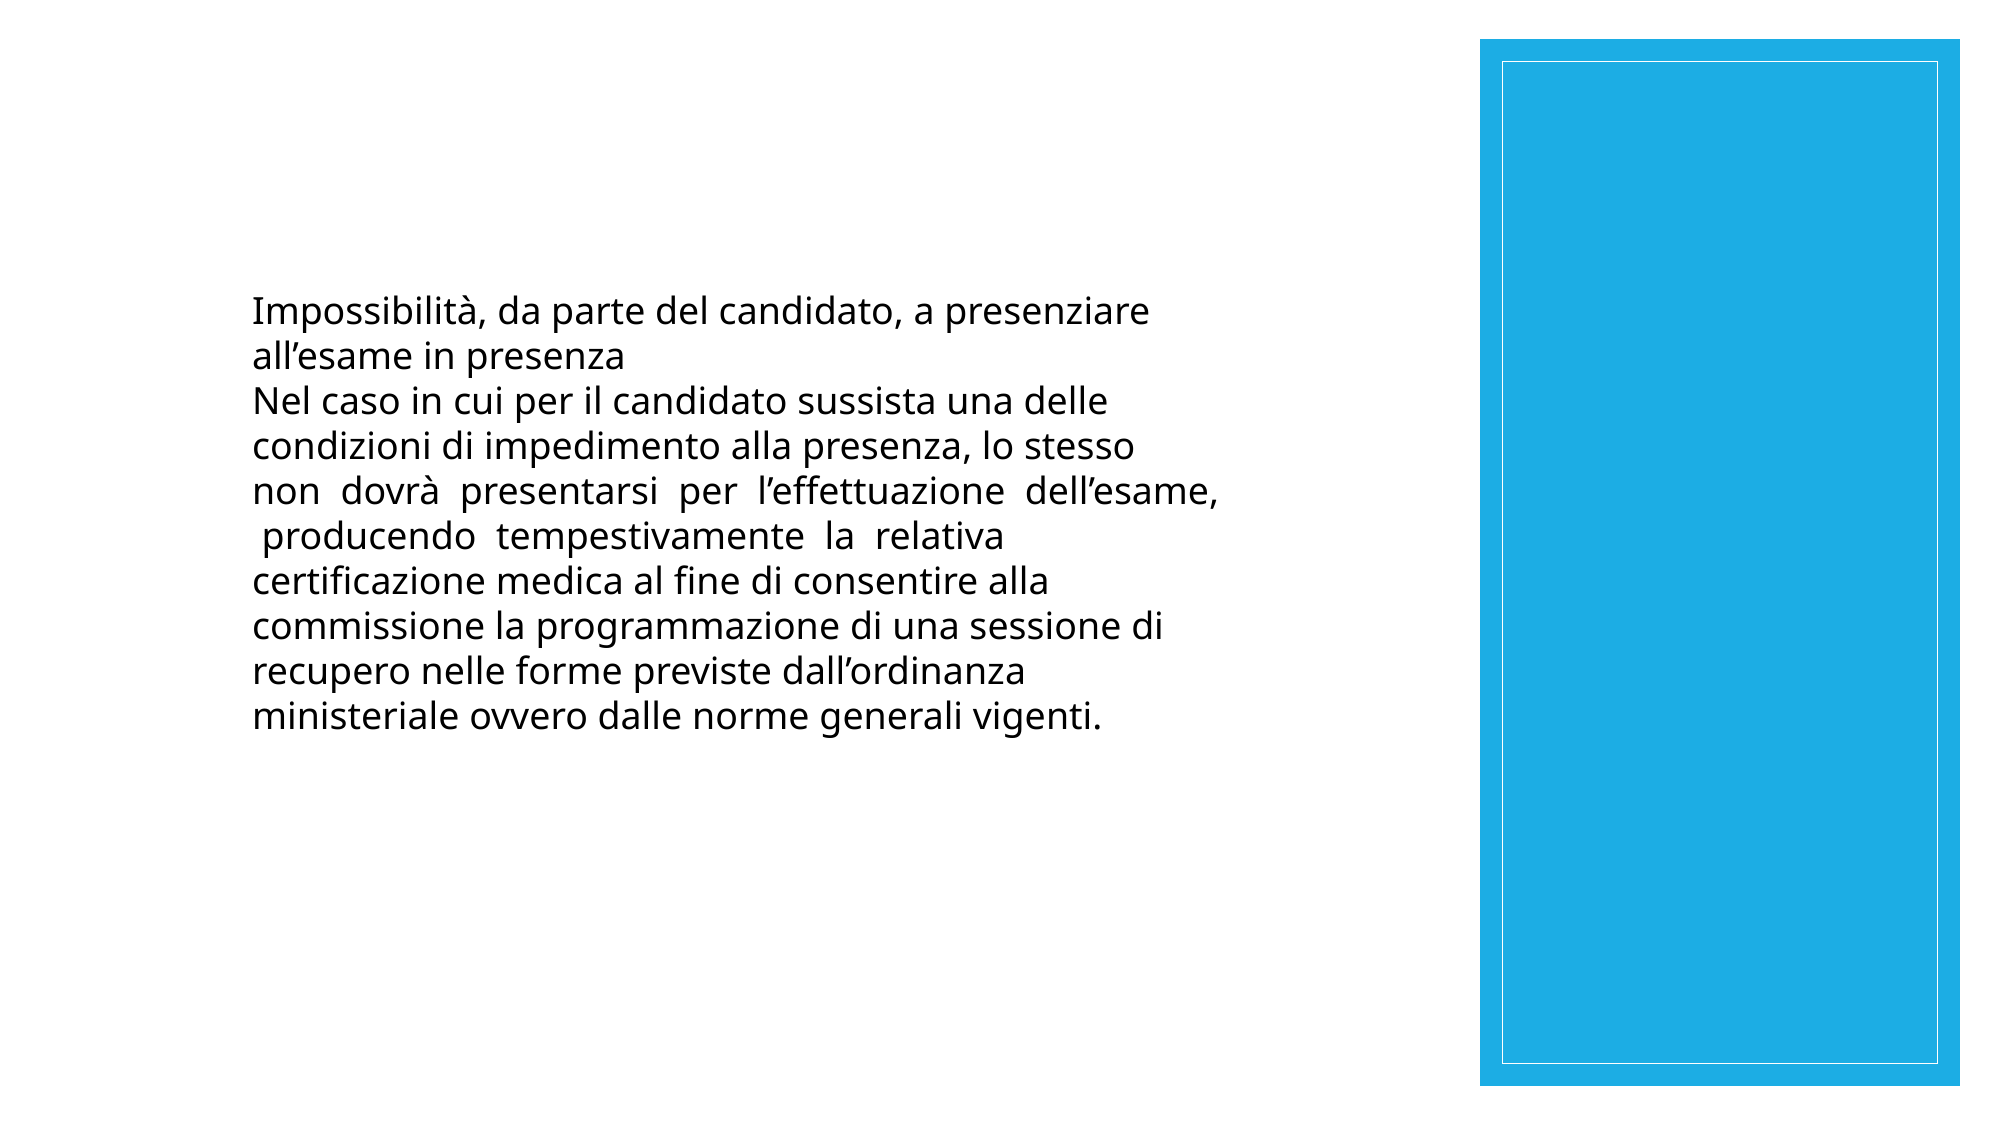

#
Impossibilità, da parte del candidato, a presenziare all’esame in presenza
Nel caso in cui per il candidato sussista una delle condizioni di impedimento alla presenza, lo stesso
non dovrà presentarsi per l’effettuazione dell’esame, producendo tempestivamente la relativa
certificazione medica al fine di consentire alla commissione la programmazione di una sessione di
recupero nelle forme previste dall’ordinanza ministeriale ovvero dalle norme generali vigenti.